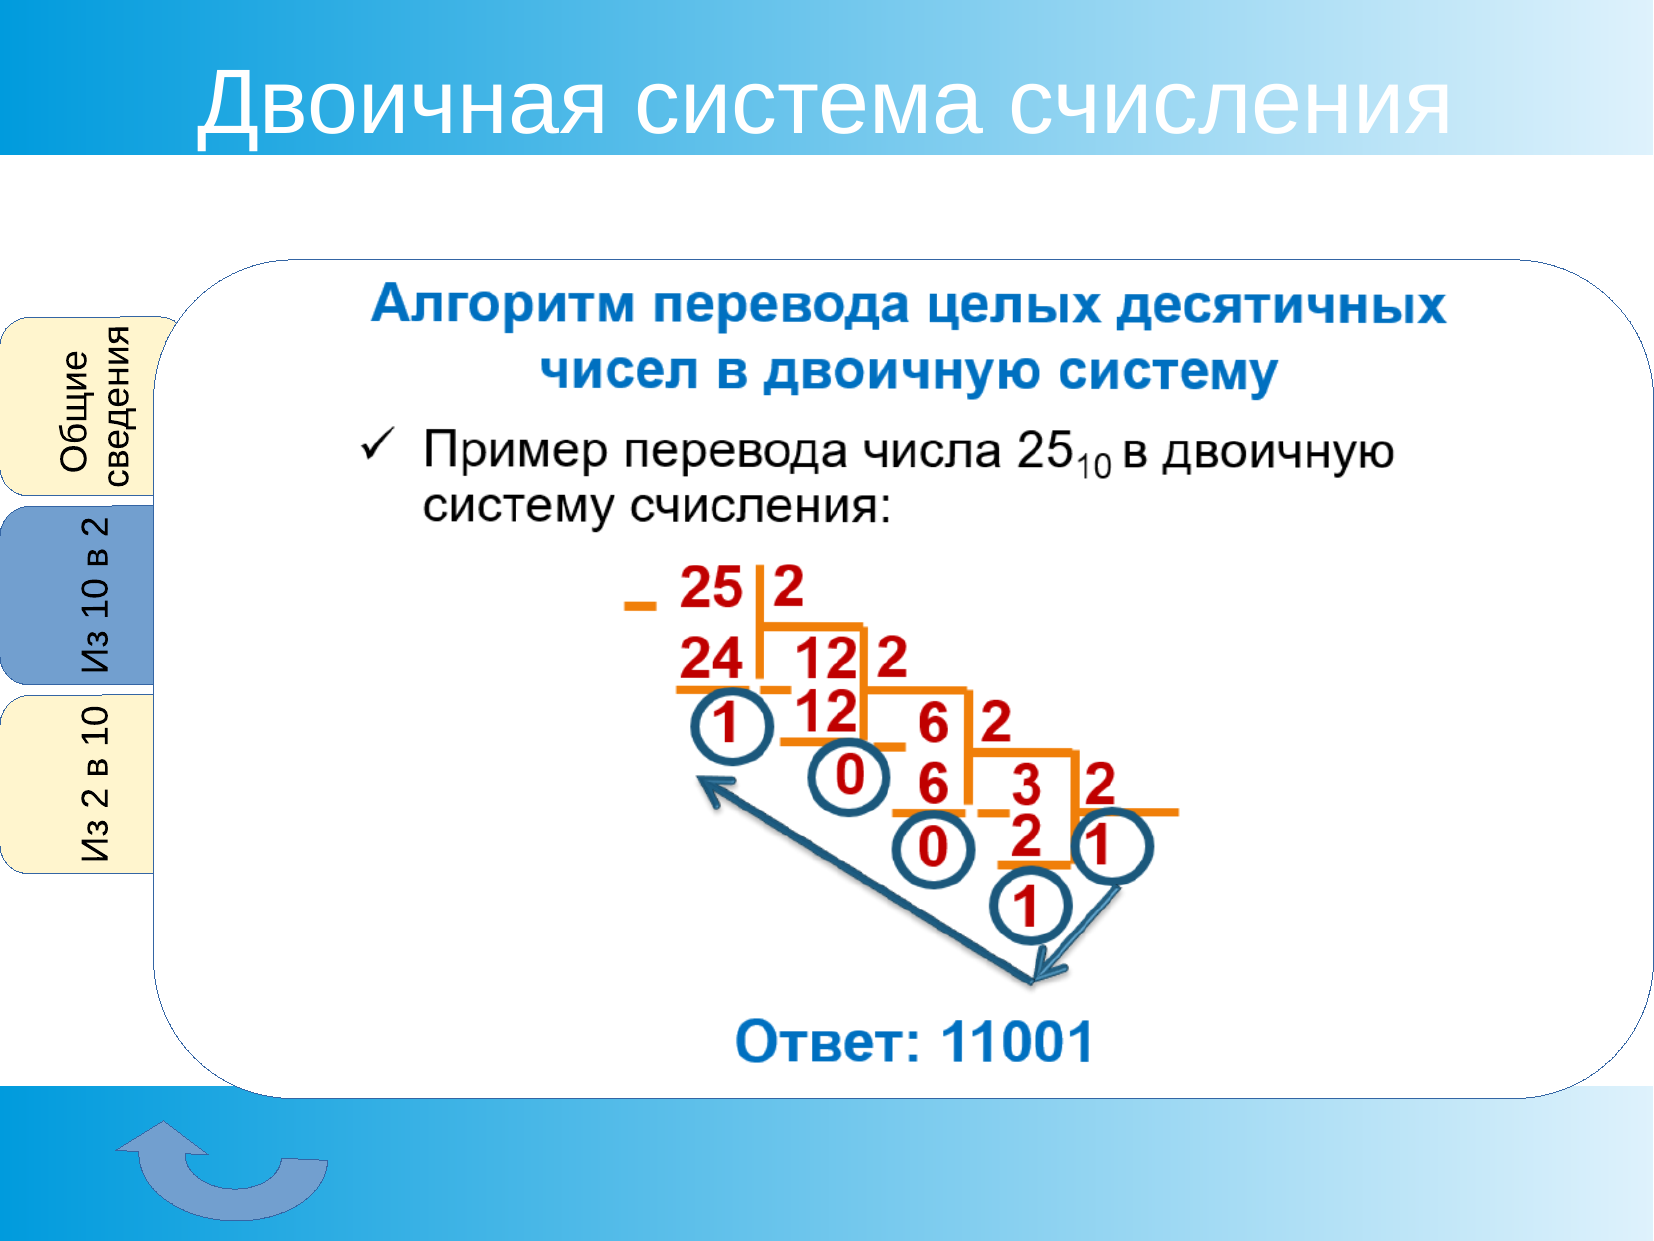

# Двоичная система счисления
Общие
сведения
Из 10 в 2
Из 2 в 10